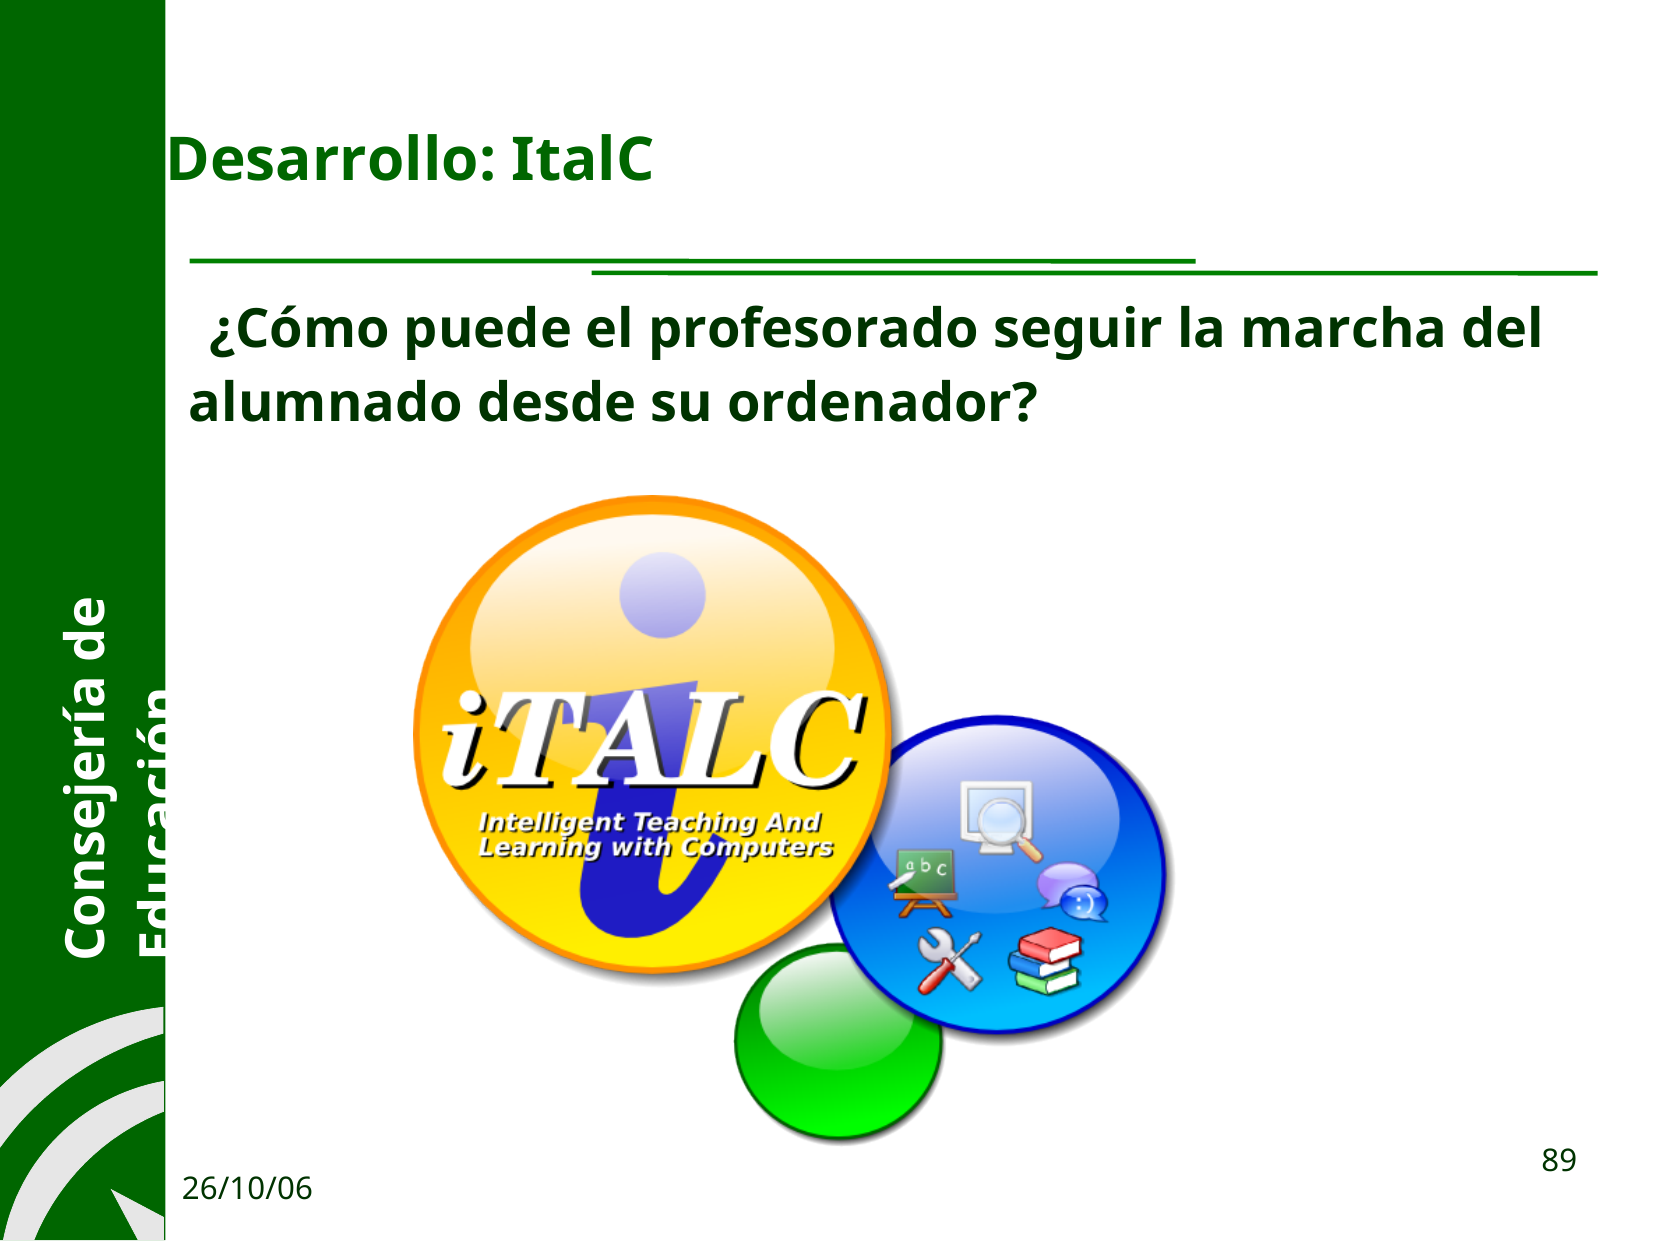

# Desarrollo: ItalC
¿Cómo puede el profesorado seguir la marcha del alumnado desde su ordenador?
89